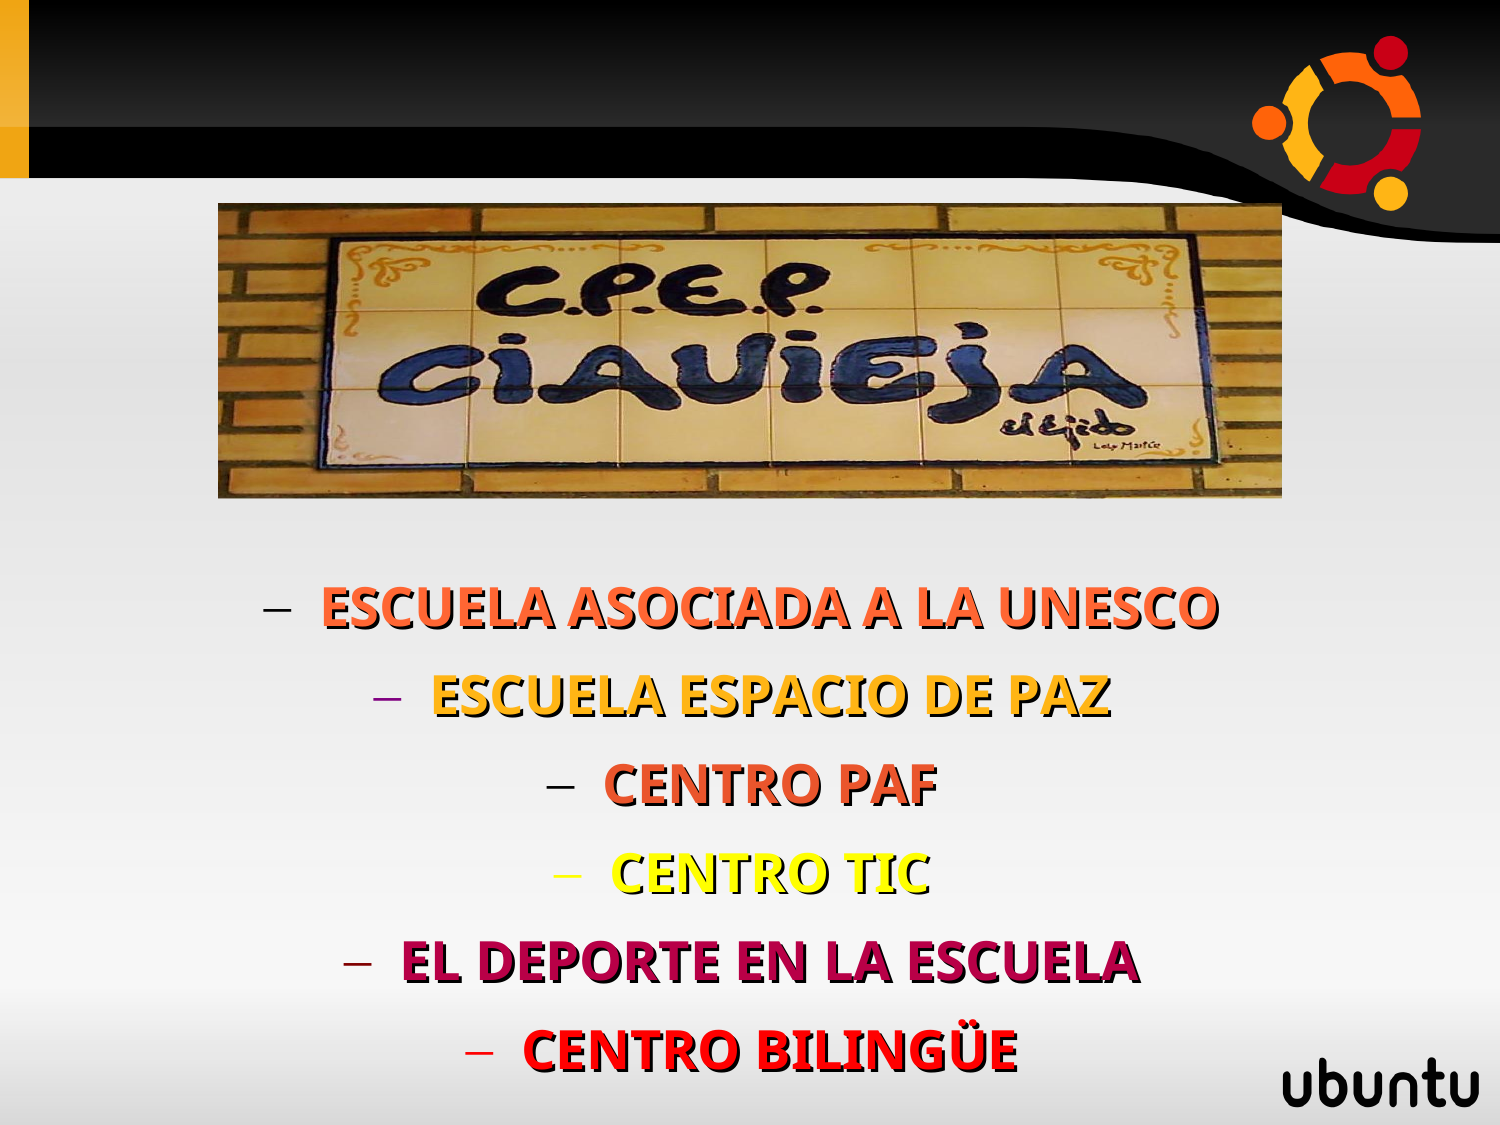

ESCUELA ASOCIADA A LA UNESCO
ESCUELA ESPACIO DE PAZ
CENTRO PAF
CENTRO TIC
EL DEPORTE EN LA ESCUELA
CENTRO BILINGÜE